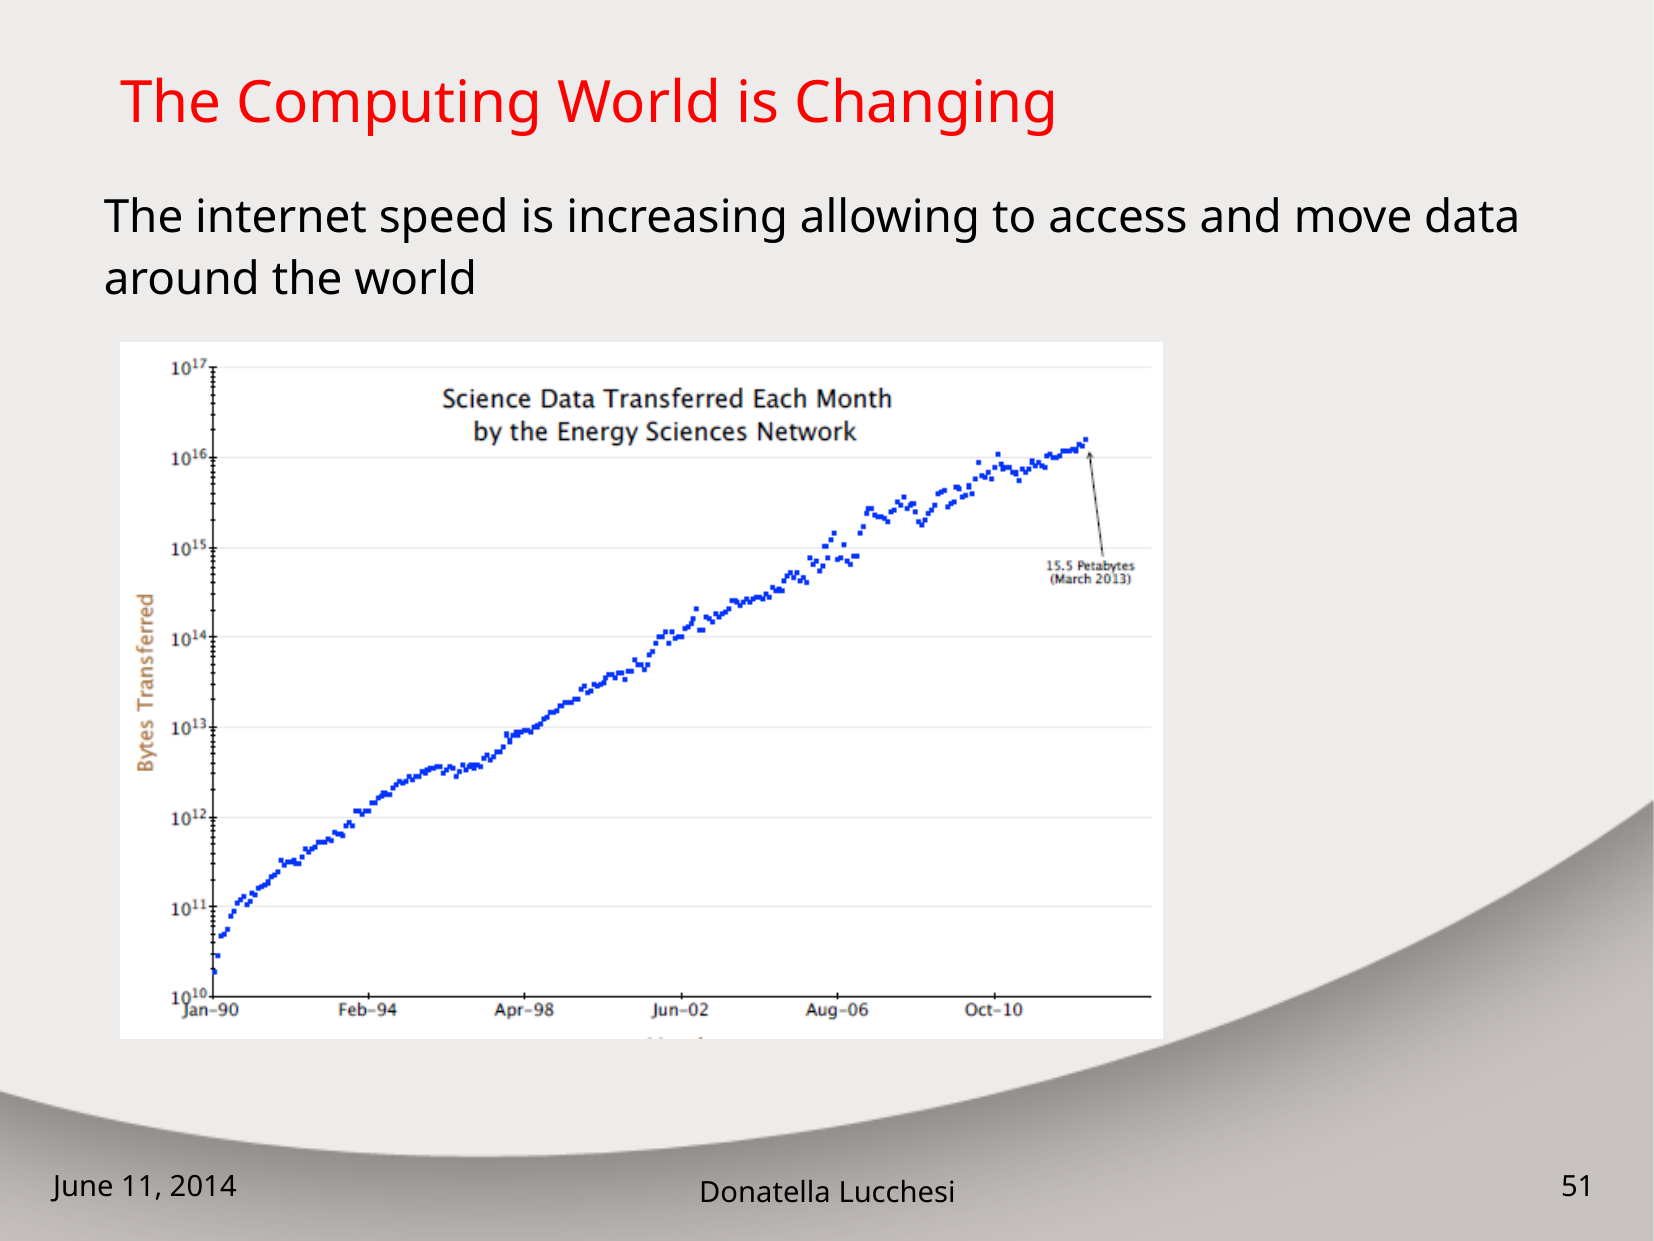

The Computing World is Changing
The internet speed is increasing allowing to access and move data
around the world
June 11, 2014
51
Donatella Lucchesi